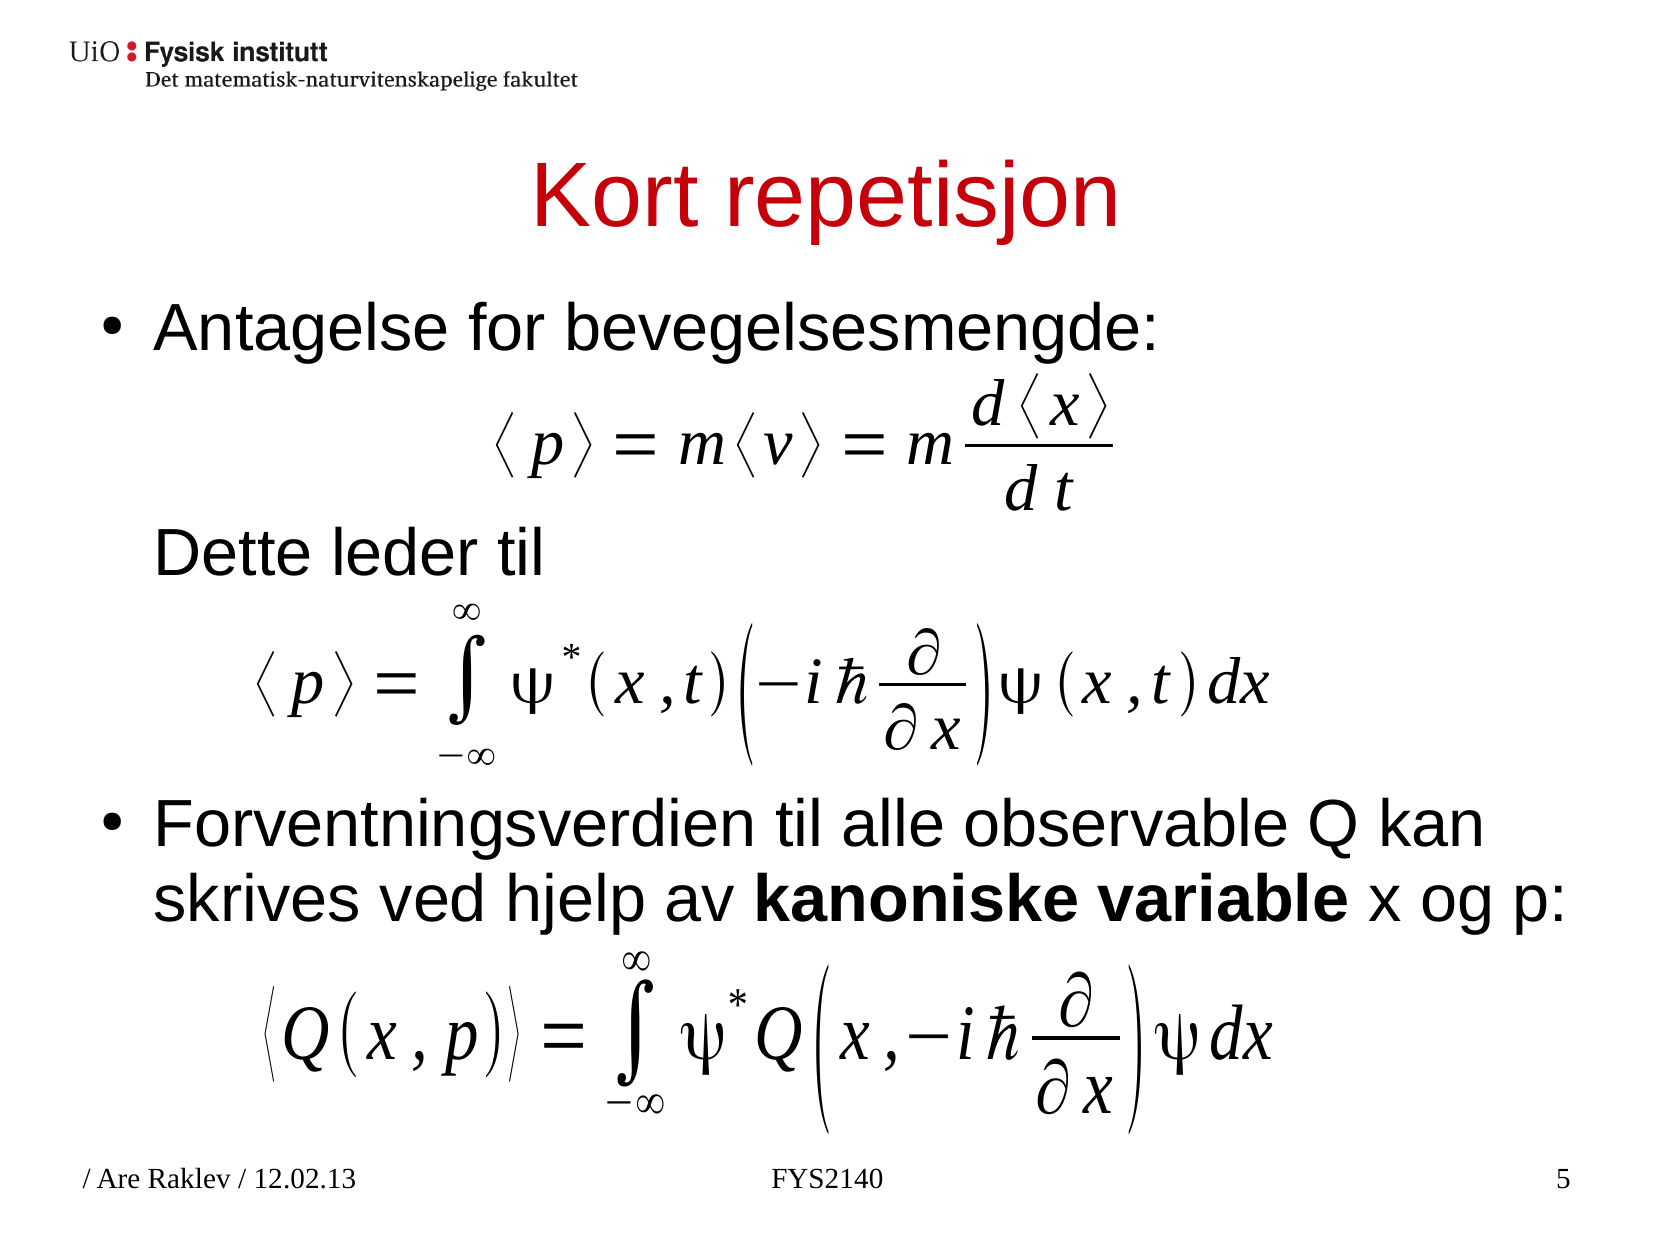

# Kort repetisjon
Antagelse for bevegelsesmengde:
Dette leder til
Forventningsverdien til alle observable Q kan skrives ved hjelp av kanoniske variable x og p:
/ Are Raklev / 12.02.13
FYS2140
5